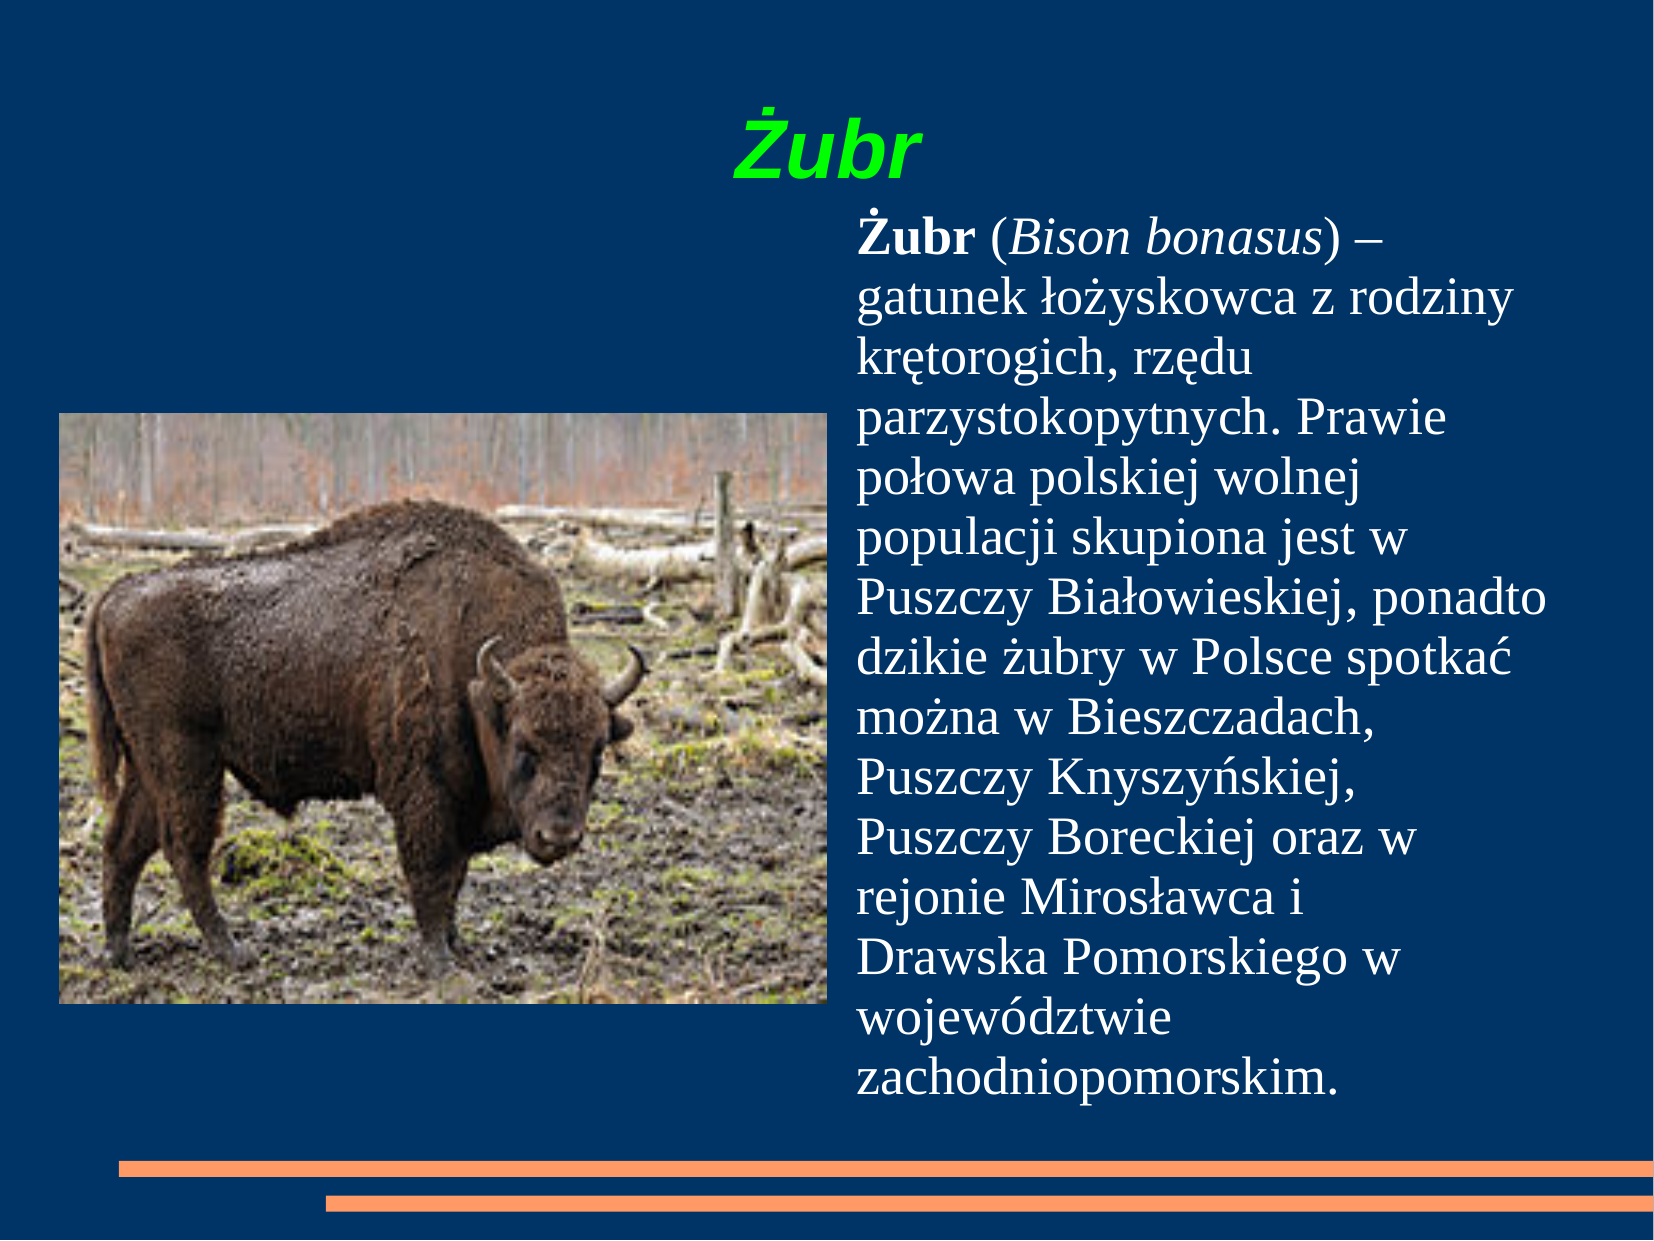

# Żubr
Żubr (Bison bonasus) – gatunek łożyskowca z rodziny krętorogich, rzędu parzystokopytnych. Prawie połowa polskiej wolnej populacji skupiona jest w Puszczy Białowieskiej, ponadto dzikie żubry w Polsce spotkać można w Bieszczadach, Puszczy Knyszyńskiej, Puszczy Boreckiej oraz w rejonie Mirosławca i Drawska Pomorskiego w województwie zachodniopomorskim.